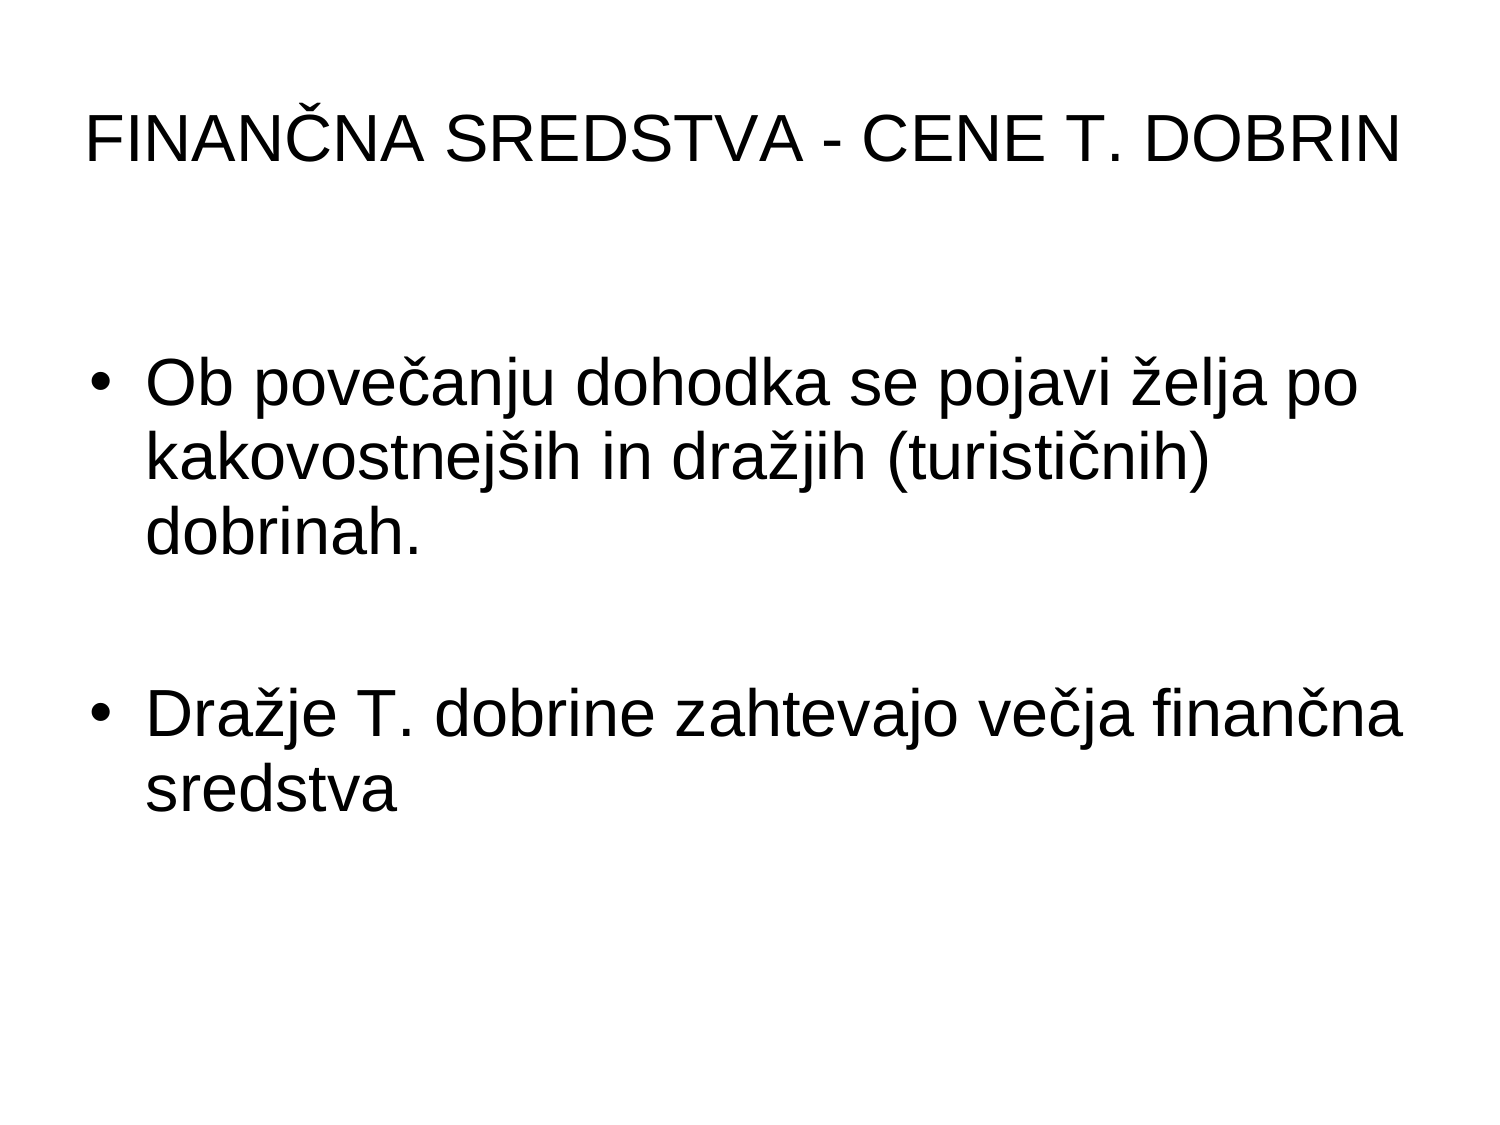

# FINANČNA SREDSTVA	- CENE T. DOBRIN
Ob povečanju dohodka se pojavi želja po kakovostnejših in dražjih (turističnih) dobrinah.
Dražje T. dobrine zahtevajo večja finančna sredstva